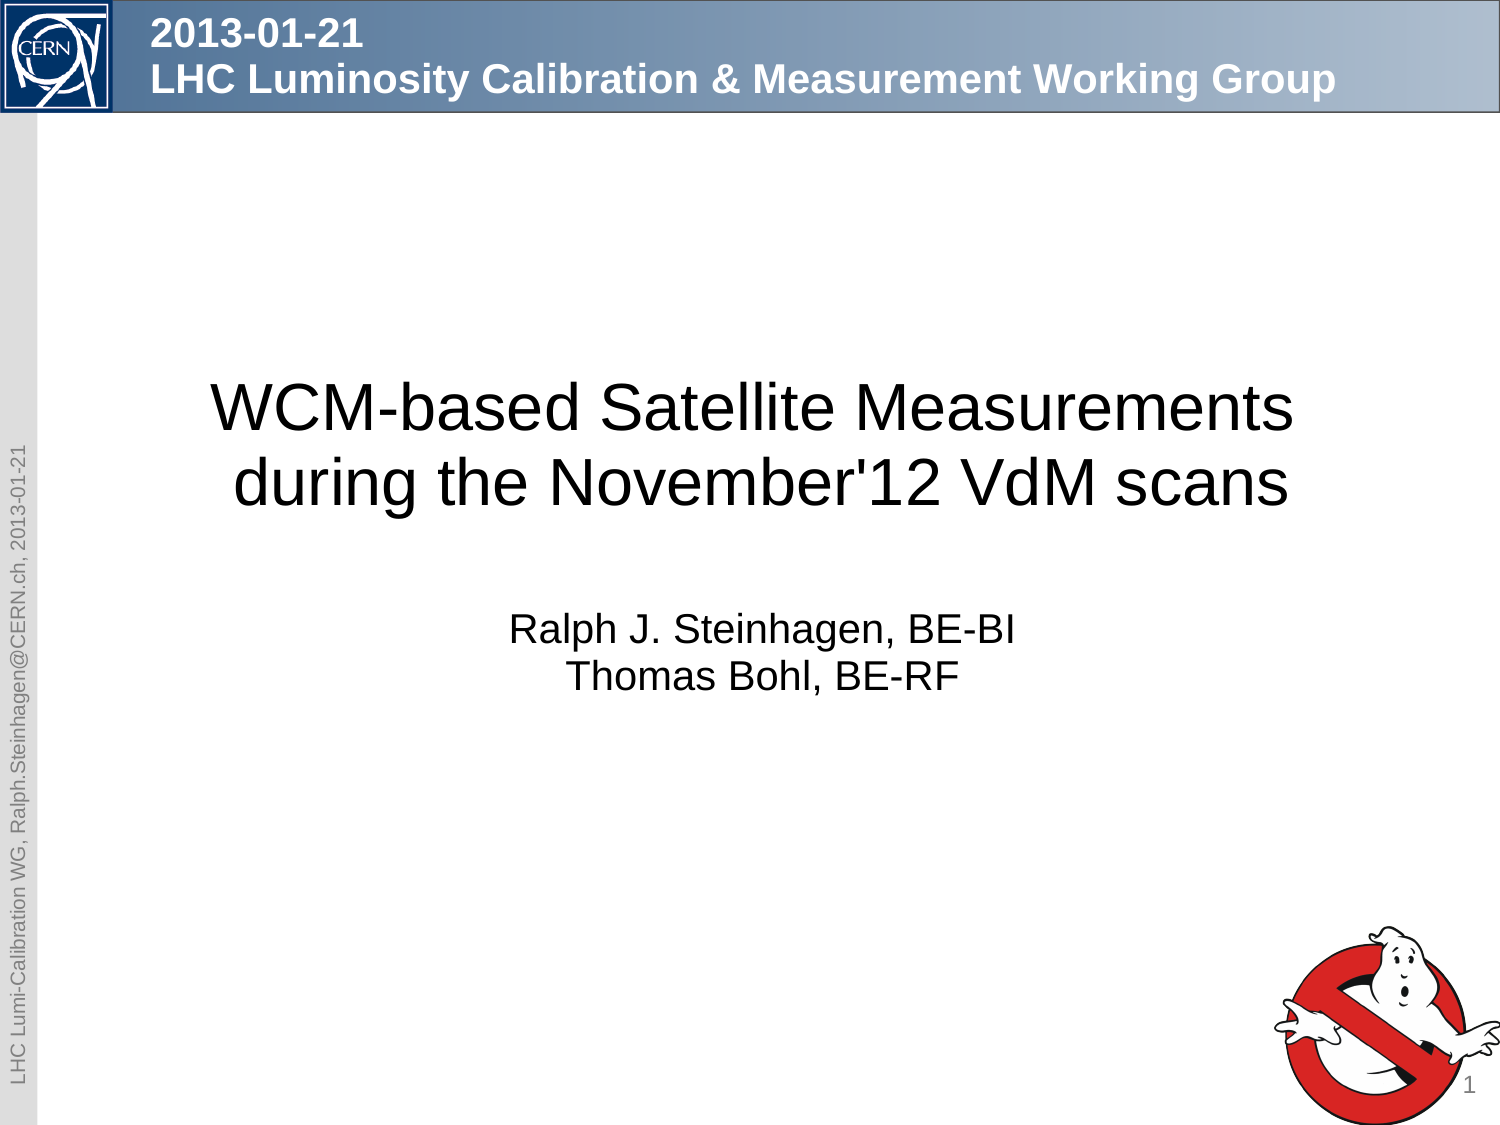

# 2013-01-21 LHC Luminosity Calibration & Measurement Working Group
WCM-based Satellite Measurements
during the November'12 VdM scans
Ralph J. Steinhagen, BE-BI
Thomas Bohl, BE-RF